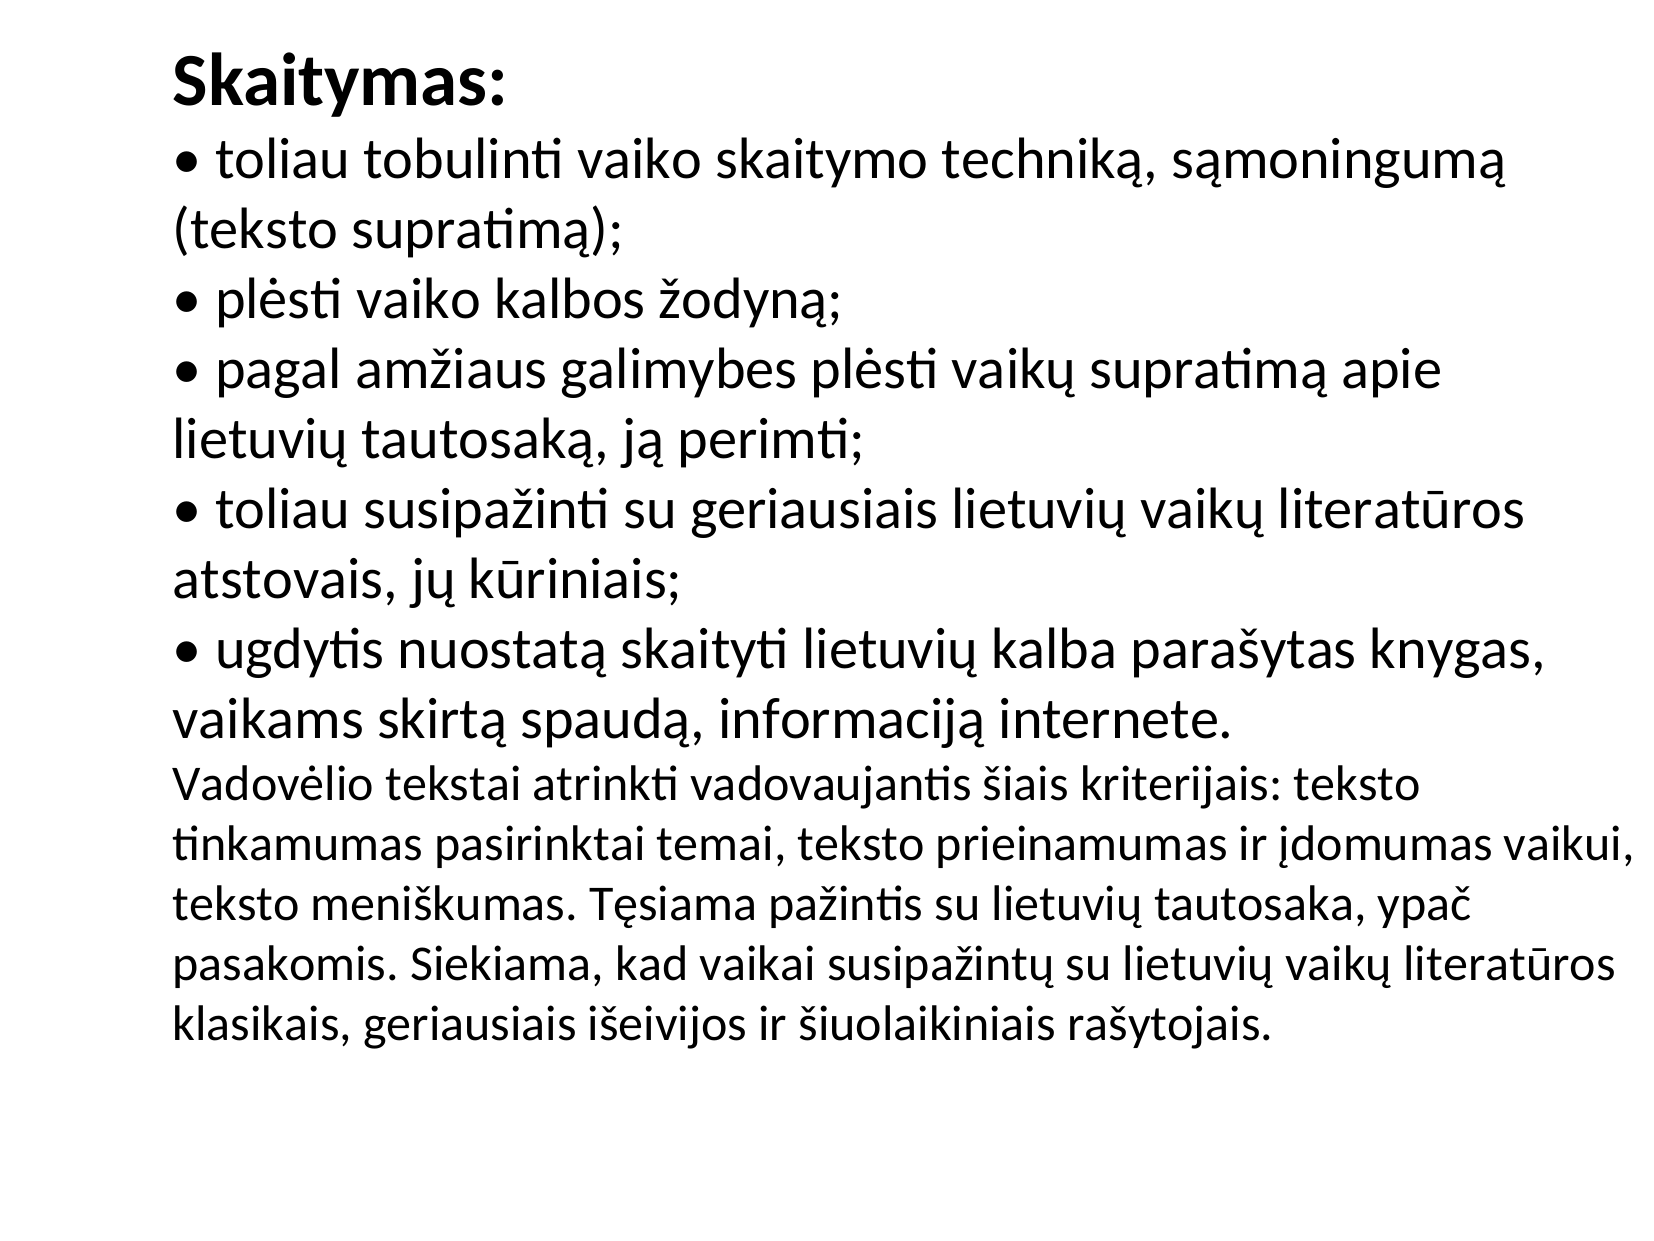

Skaitymas:
• toliau tobulinti vaiko skaitymo techniką, sąmoningumą (teksto supratimą);
• plėsti vaiko kalbos žodyną;
• pagal amžiaus galimybes plėsti vaikų supratimą apie lietuvių tautosaką, ją perimti;
• toliau susipažinti su geriausiais lietuvių vaikų literatūros atstovais, jų kūriniais;
• ugdytis nuostatą skaityti lietuvių kalba parašytas knygas, vaikams skirtą spaudą, informaciją internete.
Vadovėlio tekstai atrinkti vadovaujantis šiais kriterijais: teksto tinkamumas pasirinktai temai, teksto prieinamumas ir įdomumas vaikui, teksto meniškumas. Tęsiama pažintis su lietuvių tautosaka, ypač pasakomis. Siekiama, kad vaikai susipažintų su lietuvių vaikų literatūros klasikais, geriausiais išeivijos ir šiuolaikiniais rašytojais.